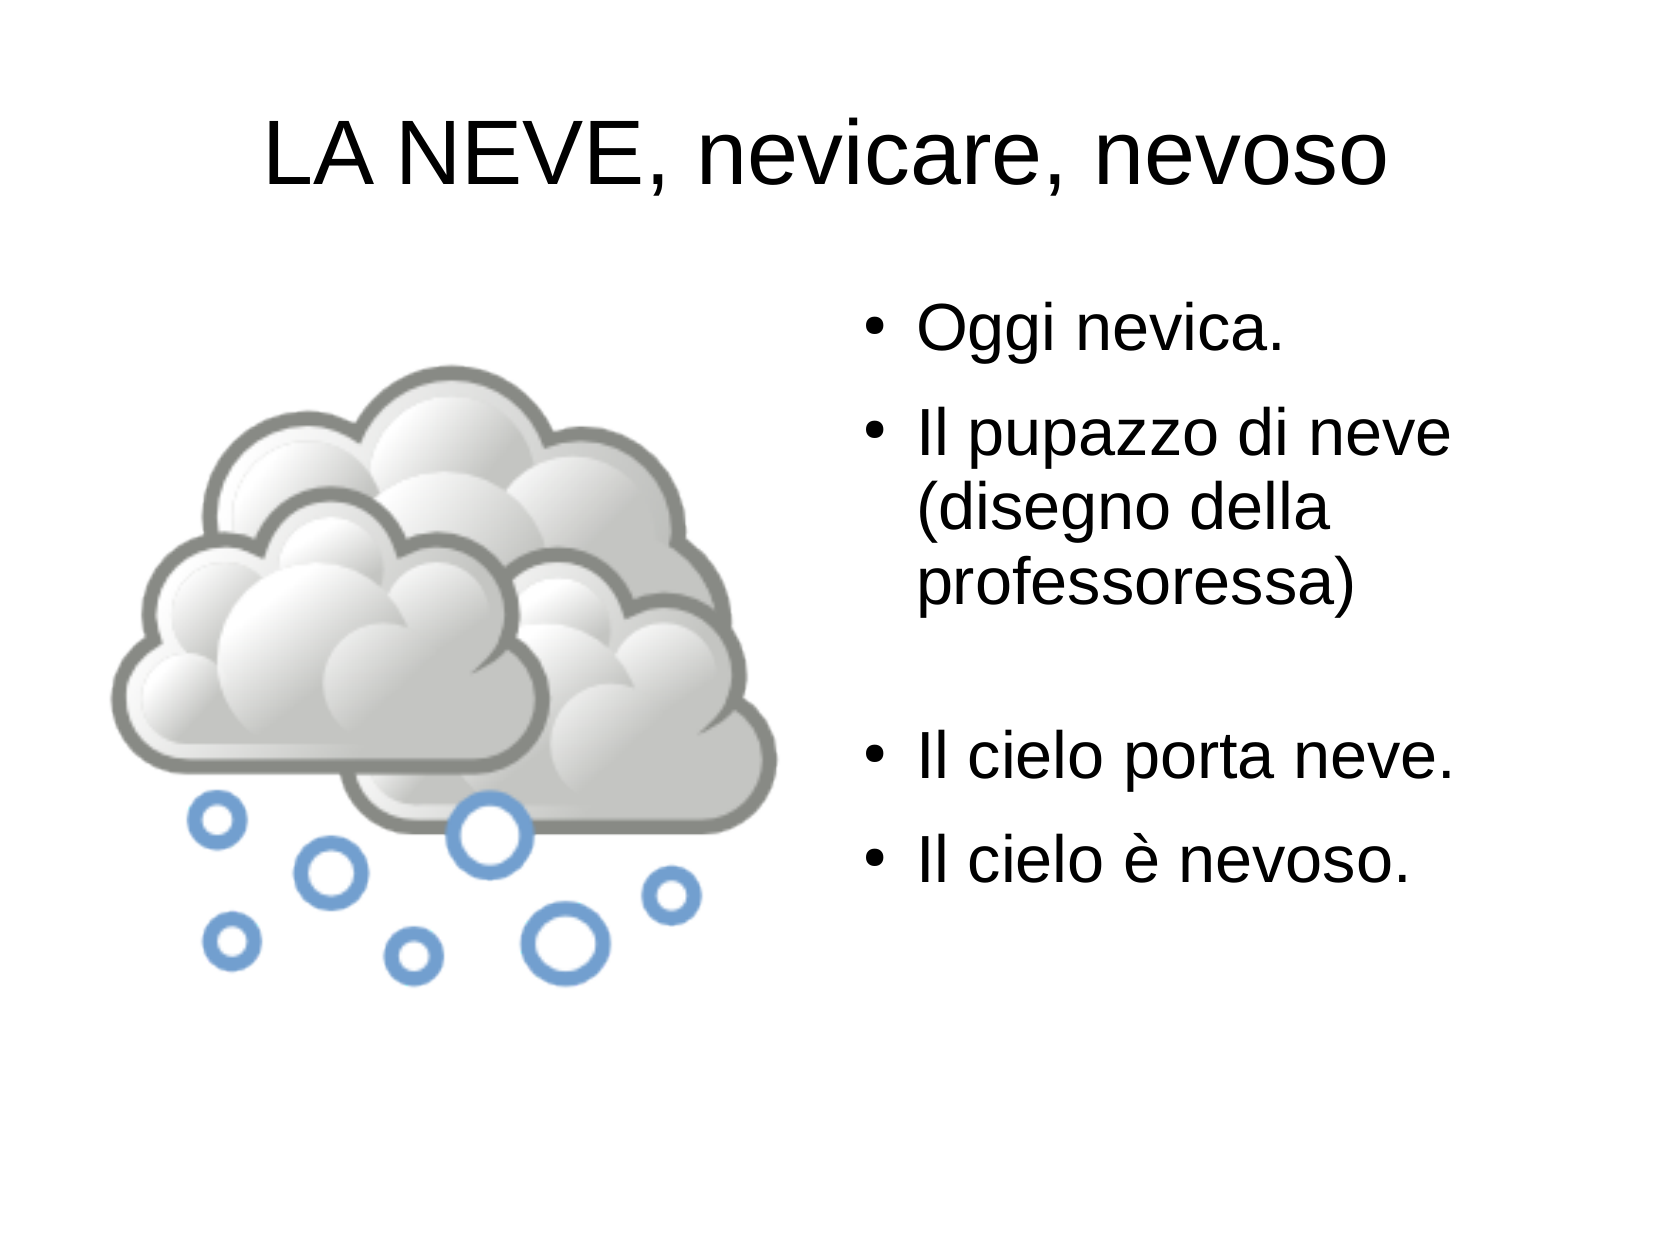

# LA NEVE, nevicare, nevoso
Oggi nevica.
Il pupazzo di neve (disegno della professoressa)
Il cielo porta neve.
Il cielo è nevoso.